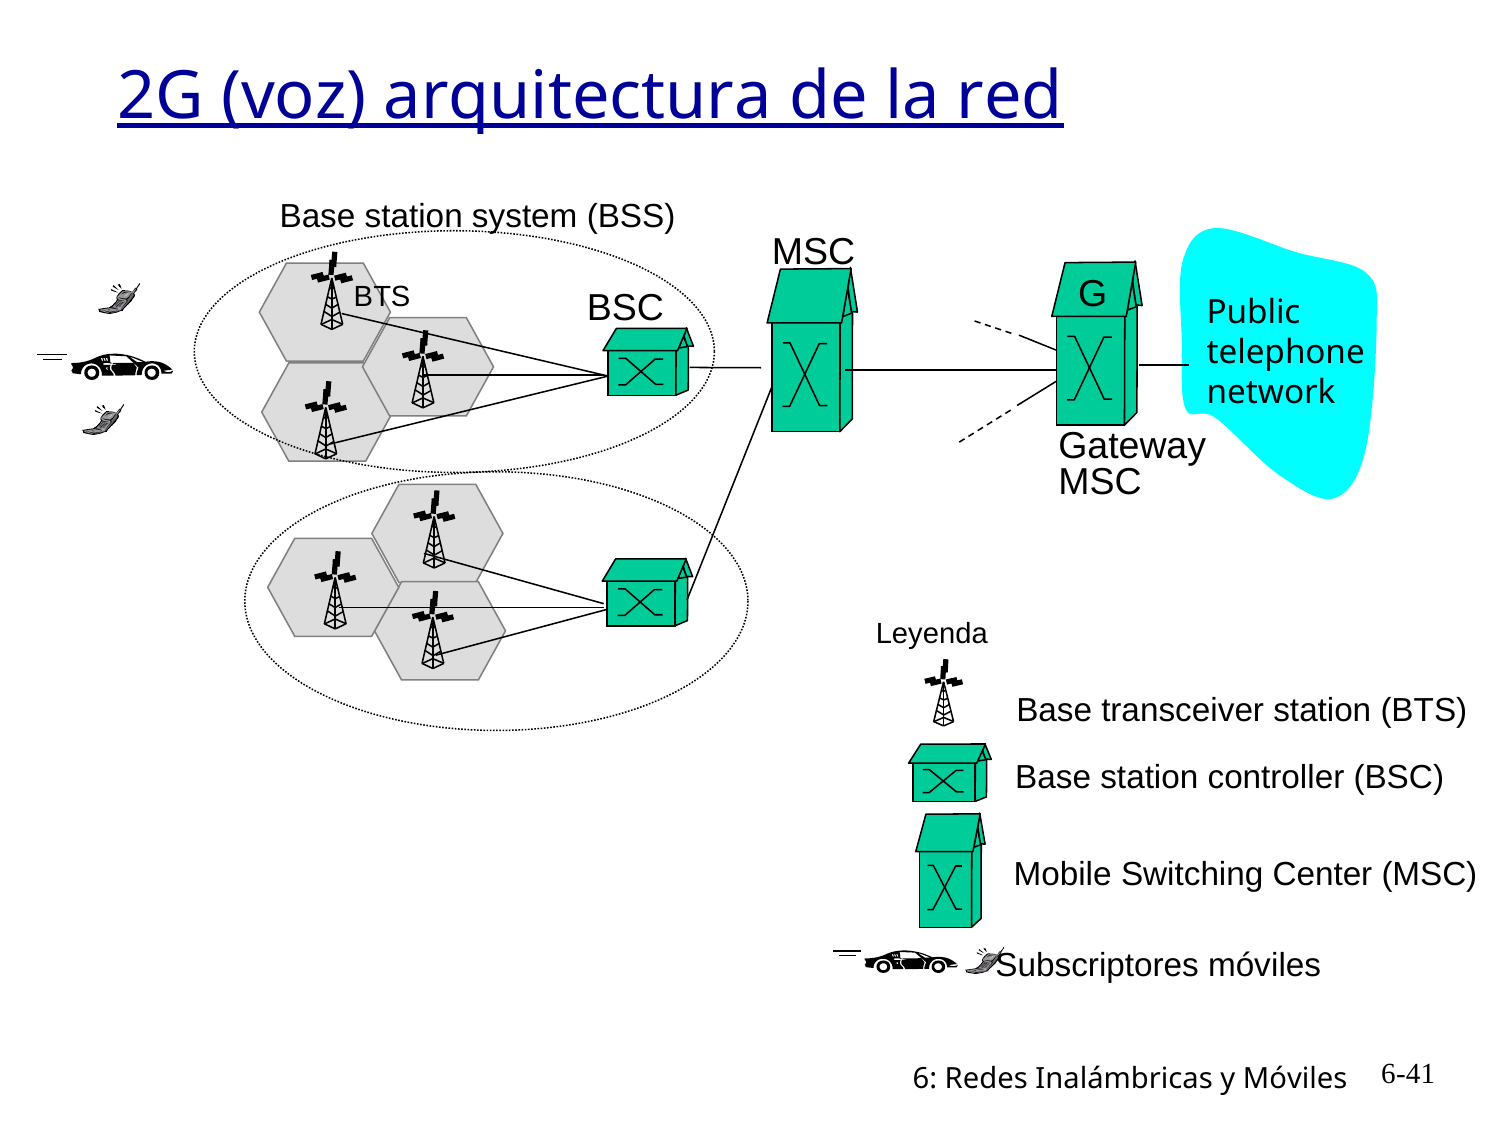

2G (voz) arquitectura de la red
Base station system (BSS)
MSC
G
BTS
BSC
Public
telephone
network
Gateway
MSC
Leyenda
Base transceiver station (BTS)
Base station controller (BSC)
Mobile Switching Center (MSC)
Subscriptores móviles
41